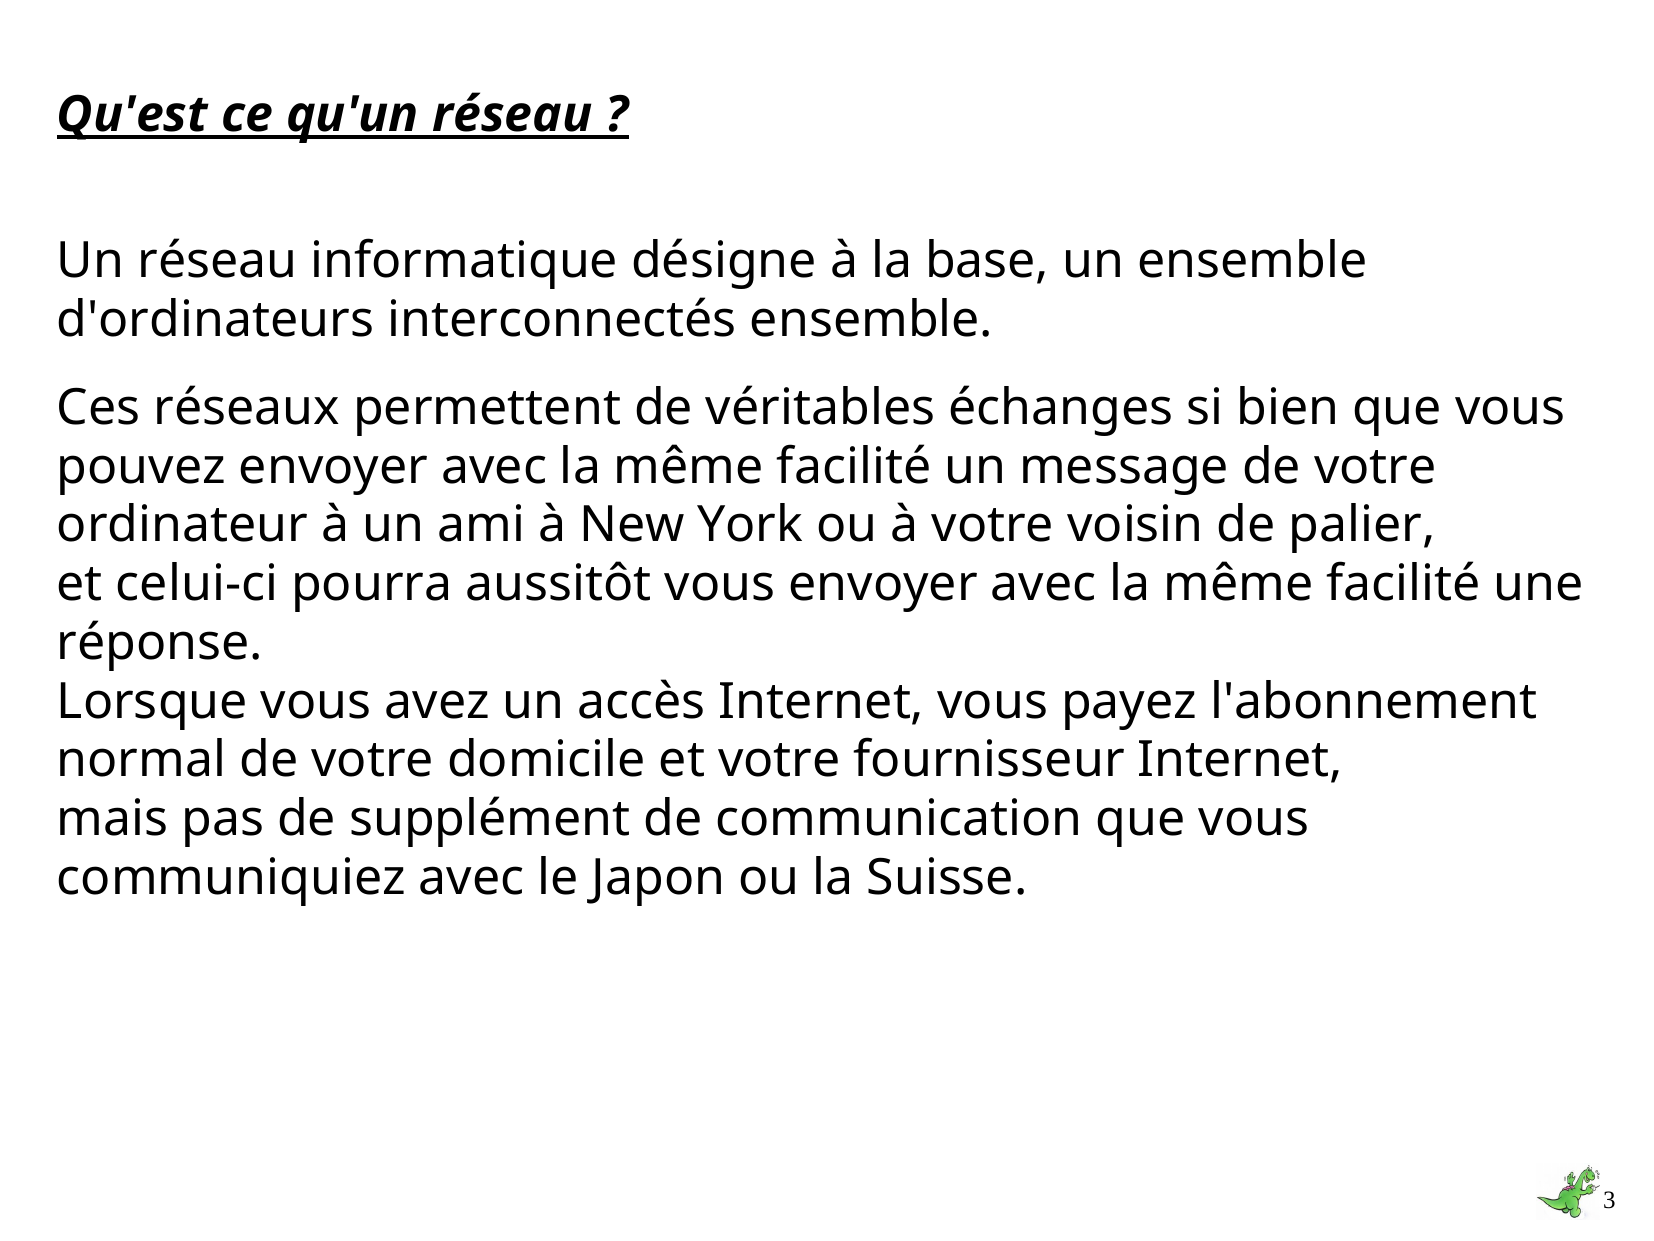

Qu'est ce qu'un réseau ?
Un réseau informatique désigne à la base, un ensemble
d'ordinateurs interconnectés ensemble.
Ces réseaux permettent de véritables échanges si bien que vous
pouvez envoyer avec la même facilité un message de votre
ordinateur à un ami à New York ou à votre voisin de palier,
et celui-ci pourra aussitôt vous envoyer avec la même facilité une
réponse.
Lorsque vous avez un accès Internet, vous payez l'abonnement
normal de votre domicile et votre fournisseur Internet,
mais pas de supplément de communication que vous
communiquiez avec le Japon ou la Suisse.
3